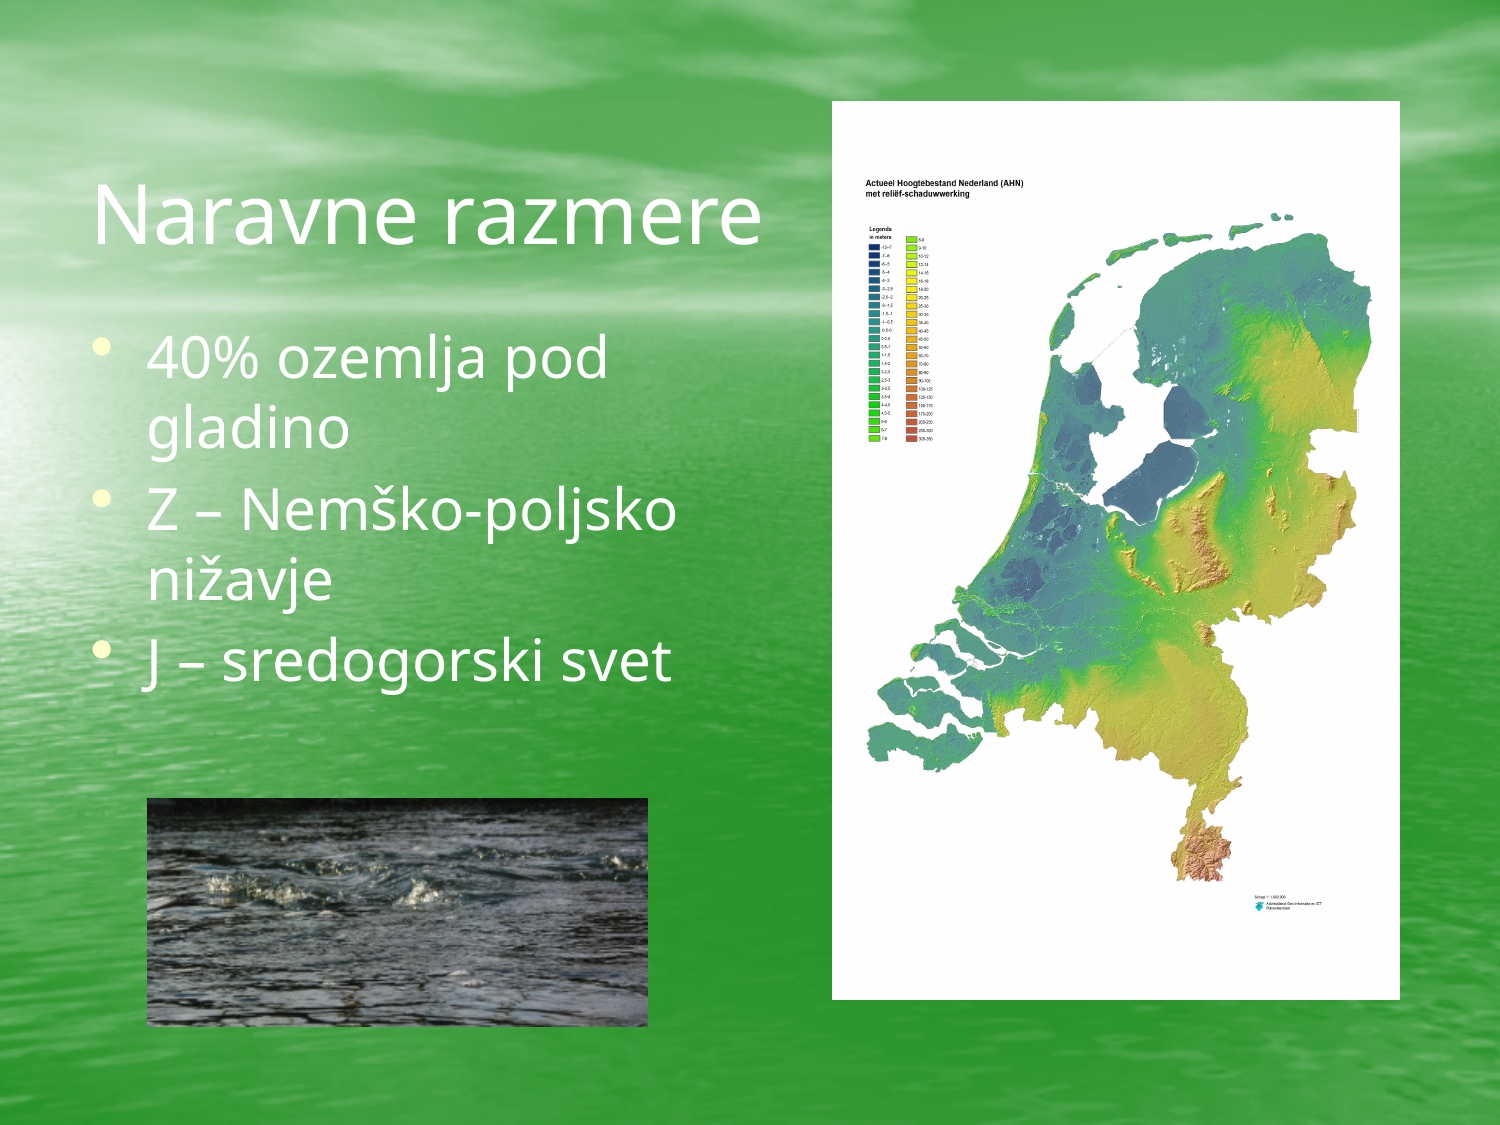

# Naravne razmere
40% ozemlja pod gladino
Z – Nemško-poljsko nižavje
J – sredogorski svet